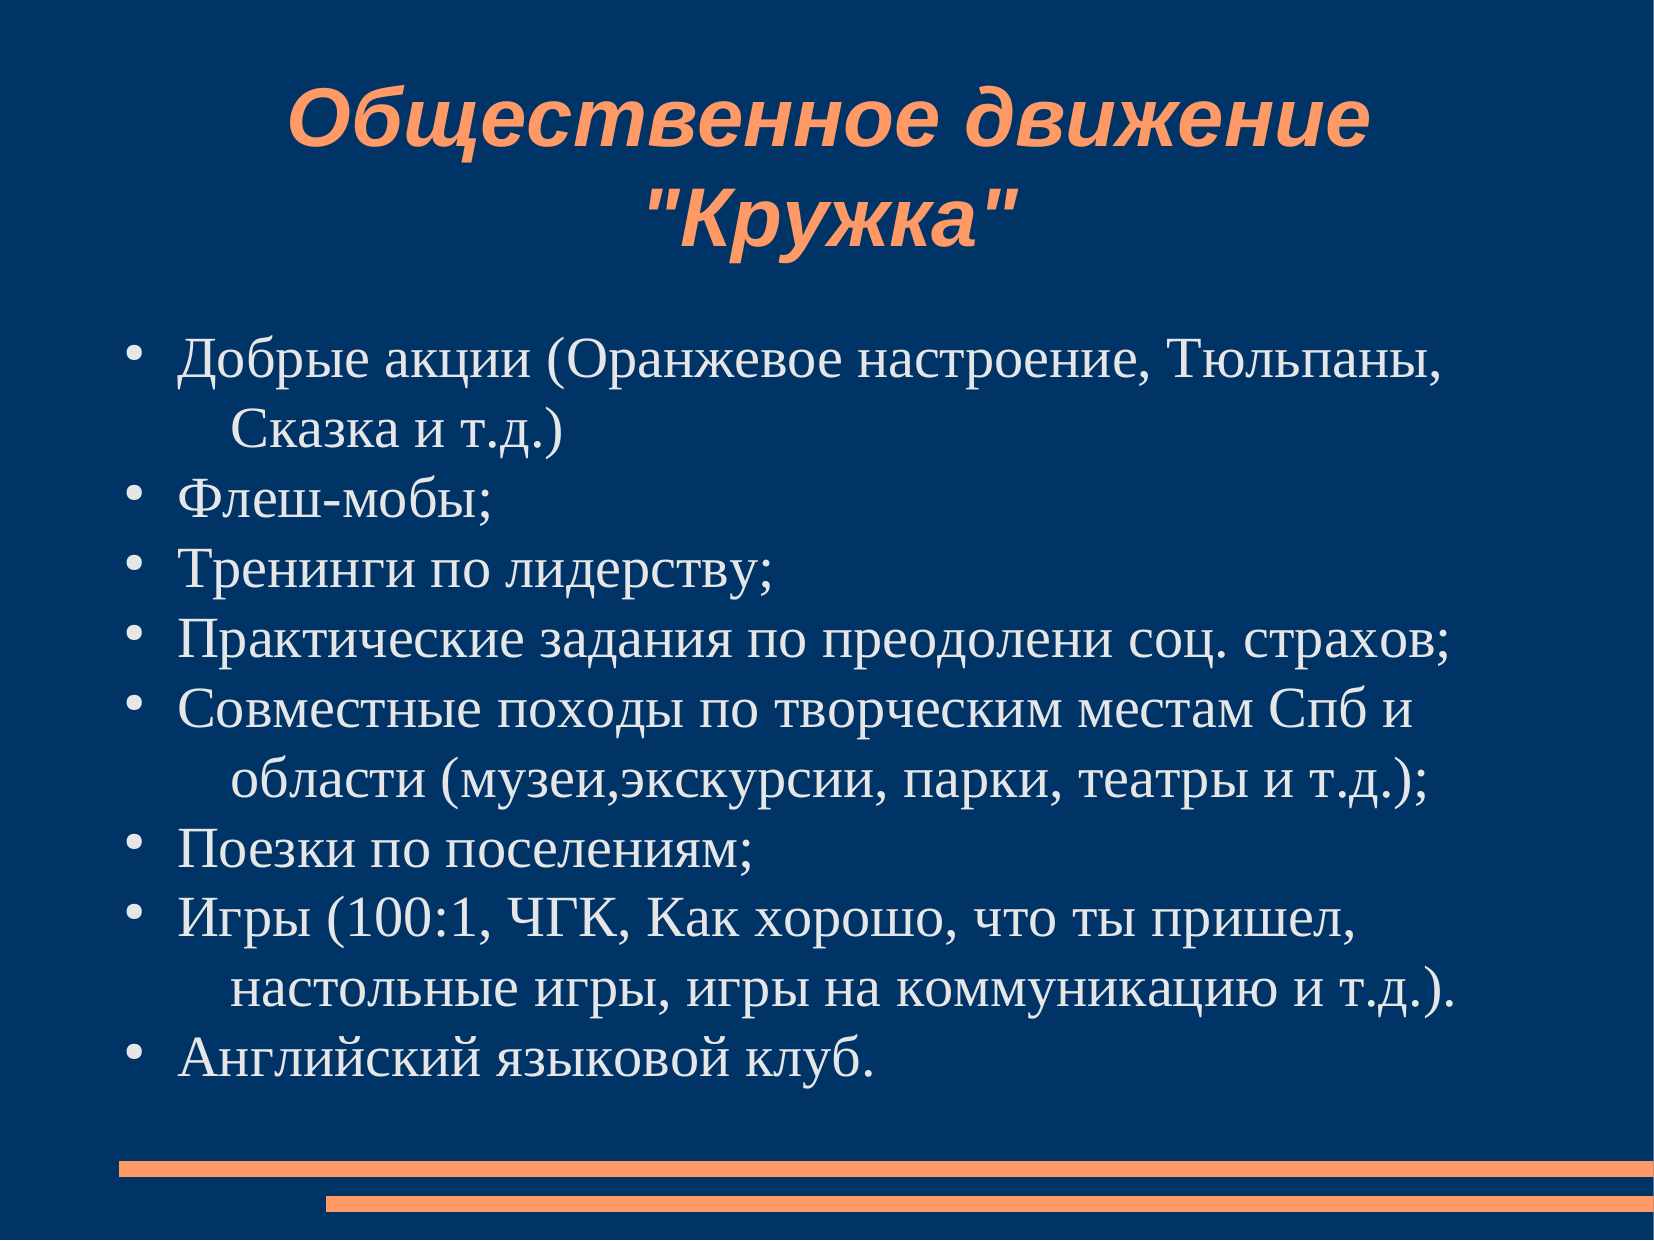

# Общественное движение "Кружка"
Добрые акции (Оранжевое настроение, Тюльпаны, Сказка и т.д.)
Флеш-мобы;
Тренинги по лидерству;
Практические задания по преодолени соц. страхов;
Совместные походы по творческим местам Спб и области (музеи,экскурсии, парки, театры и т.д.);
Поезки по поселениям;
Игры (100:1, ЧГК, Как хорошо, что ты пришел, настольные игры, игры на коммуникацию и т.д.).
Английский языковой клуб.